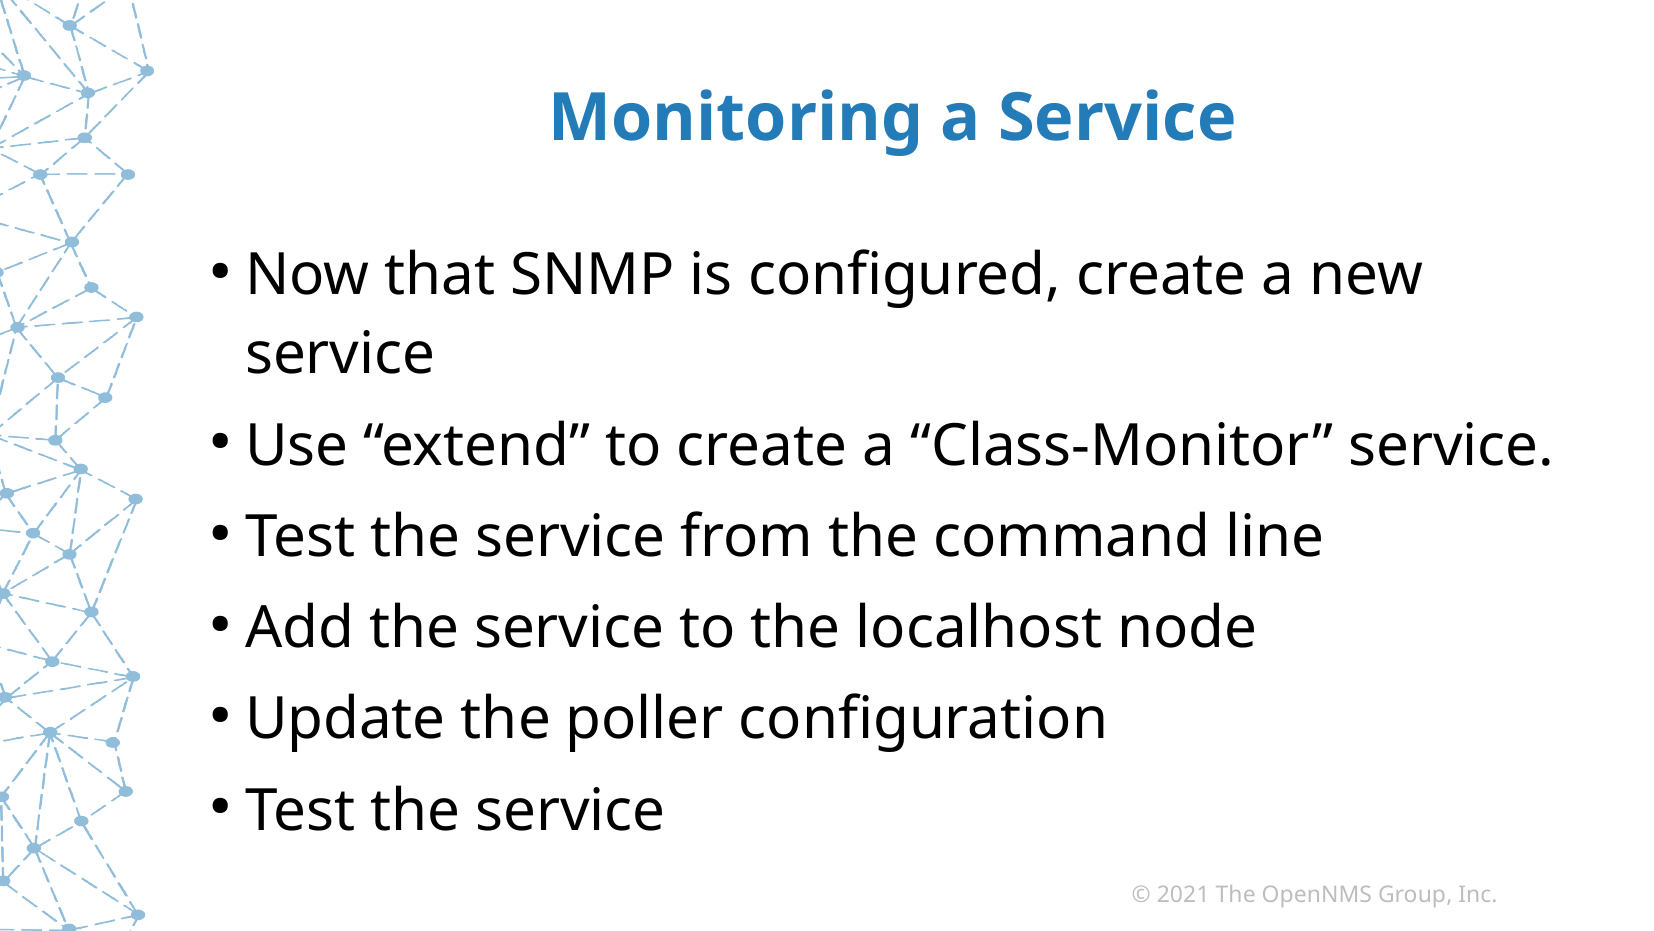

# Monitoring a Service
Now that SNMP is configured, create a new service
Use “extend” to create a “Class-Monitor” service.
Test the service from the command line
Add the service to the localhost node
Update the poller configuration
Test the service